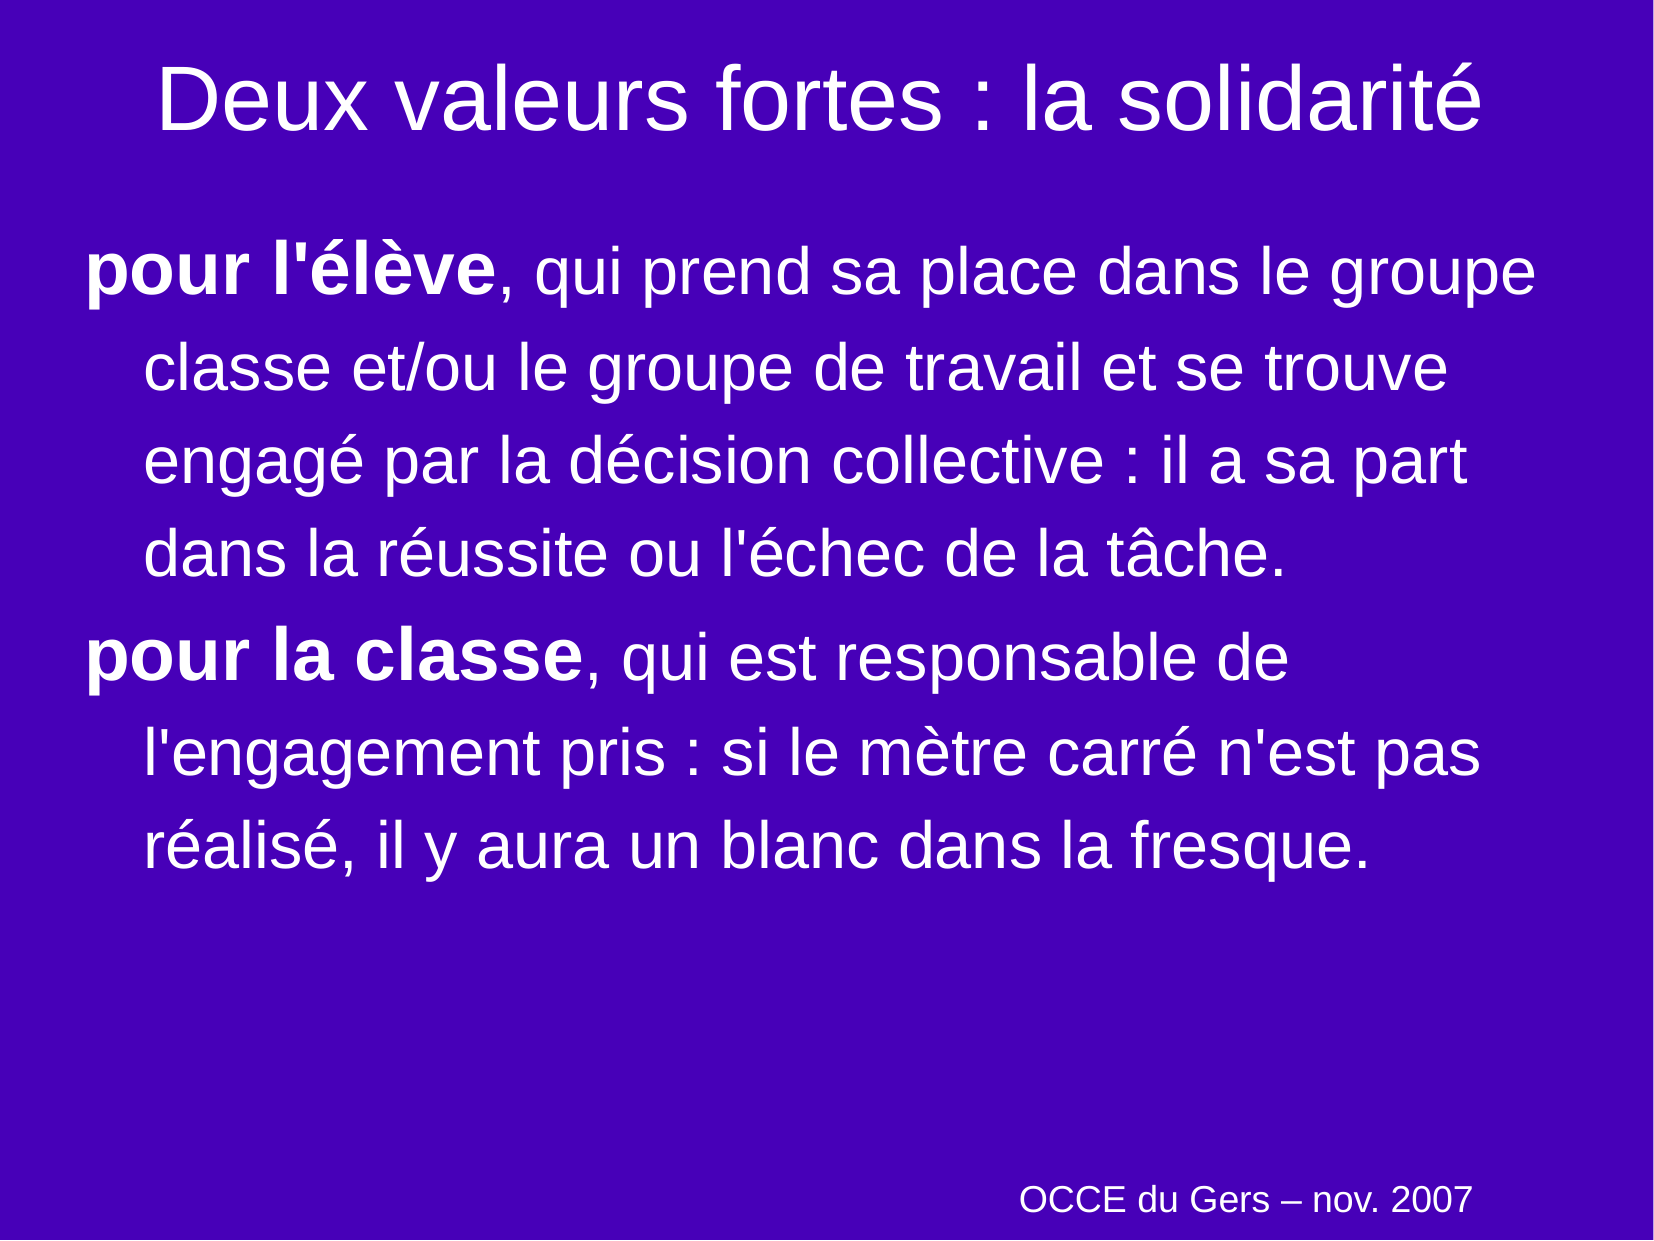

# Deux valeurs fortes : la solidarité
pour l'élève, qui prend sa place dans le groupe classe et/ou le groupe de travail et se trouve engagé par la décision collective : il a sa part dans la réussite ou l'échec de la tâche.
pour la classe, qui est responsable de l'engagement pris : si le mètre carré n'est pas réalisé, il y aura un blanc dans la fresque.
OCCE du Gers – nov. 2007